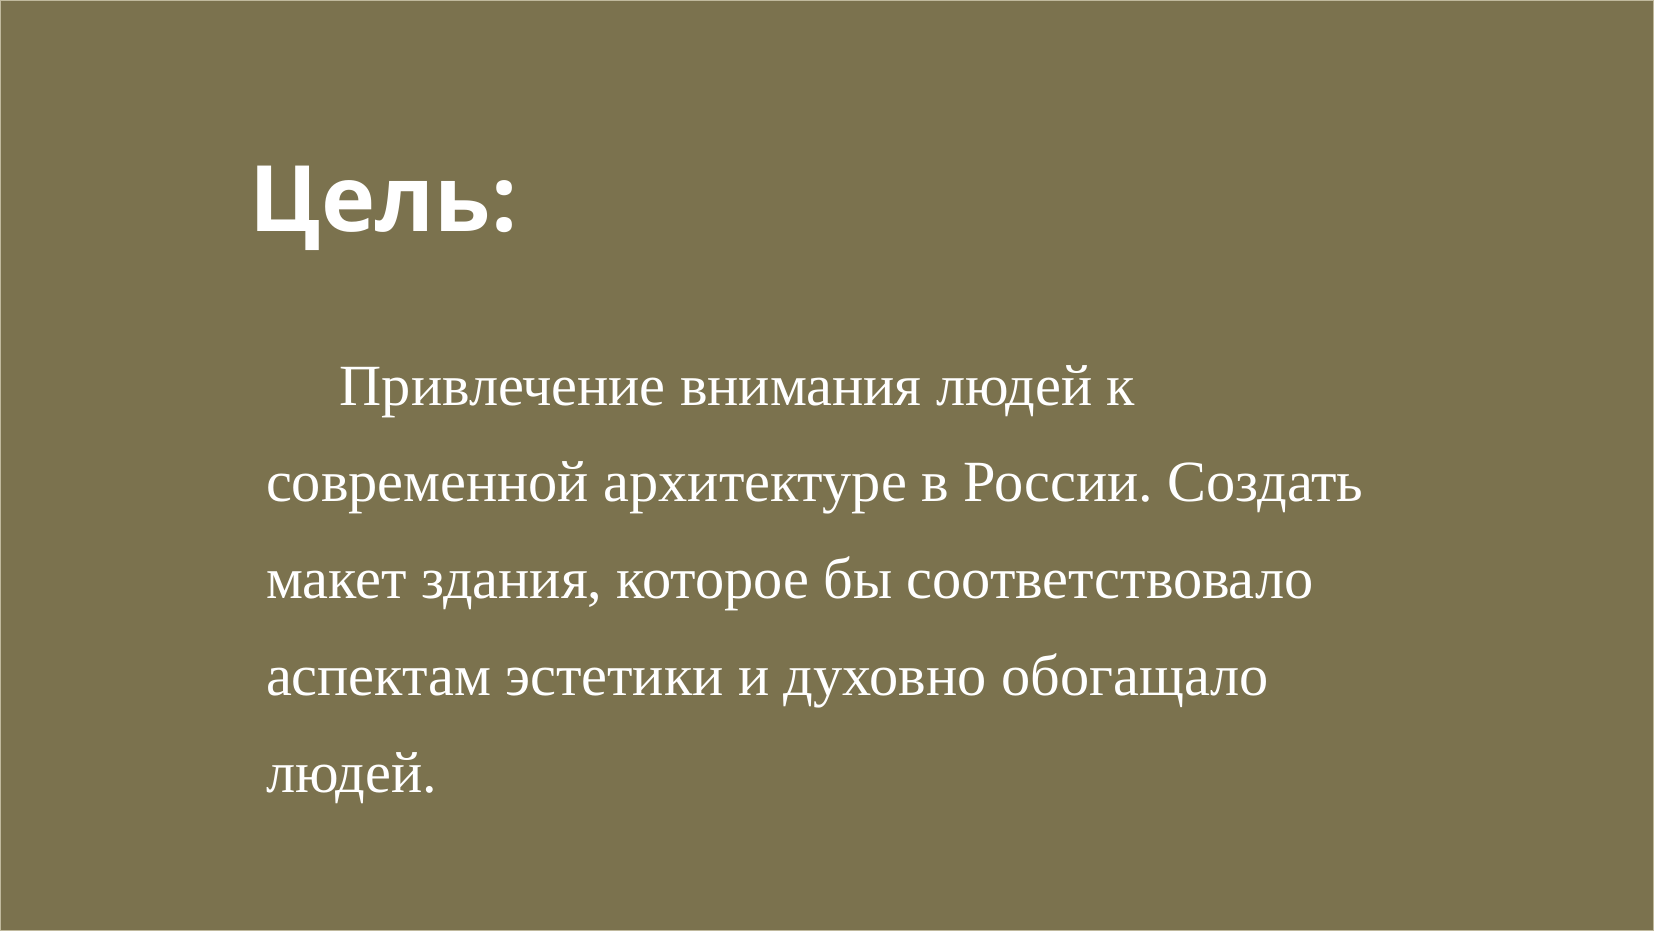

# Цель:
Привлечение внимания людей к современной архитектуре в России. Создать макет здания, которое бы соответствовало аспектам эстетики и духовно обогащало людей.